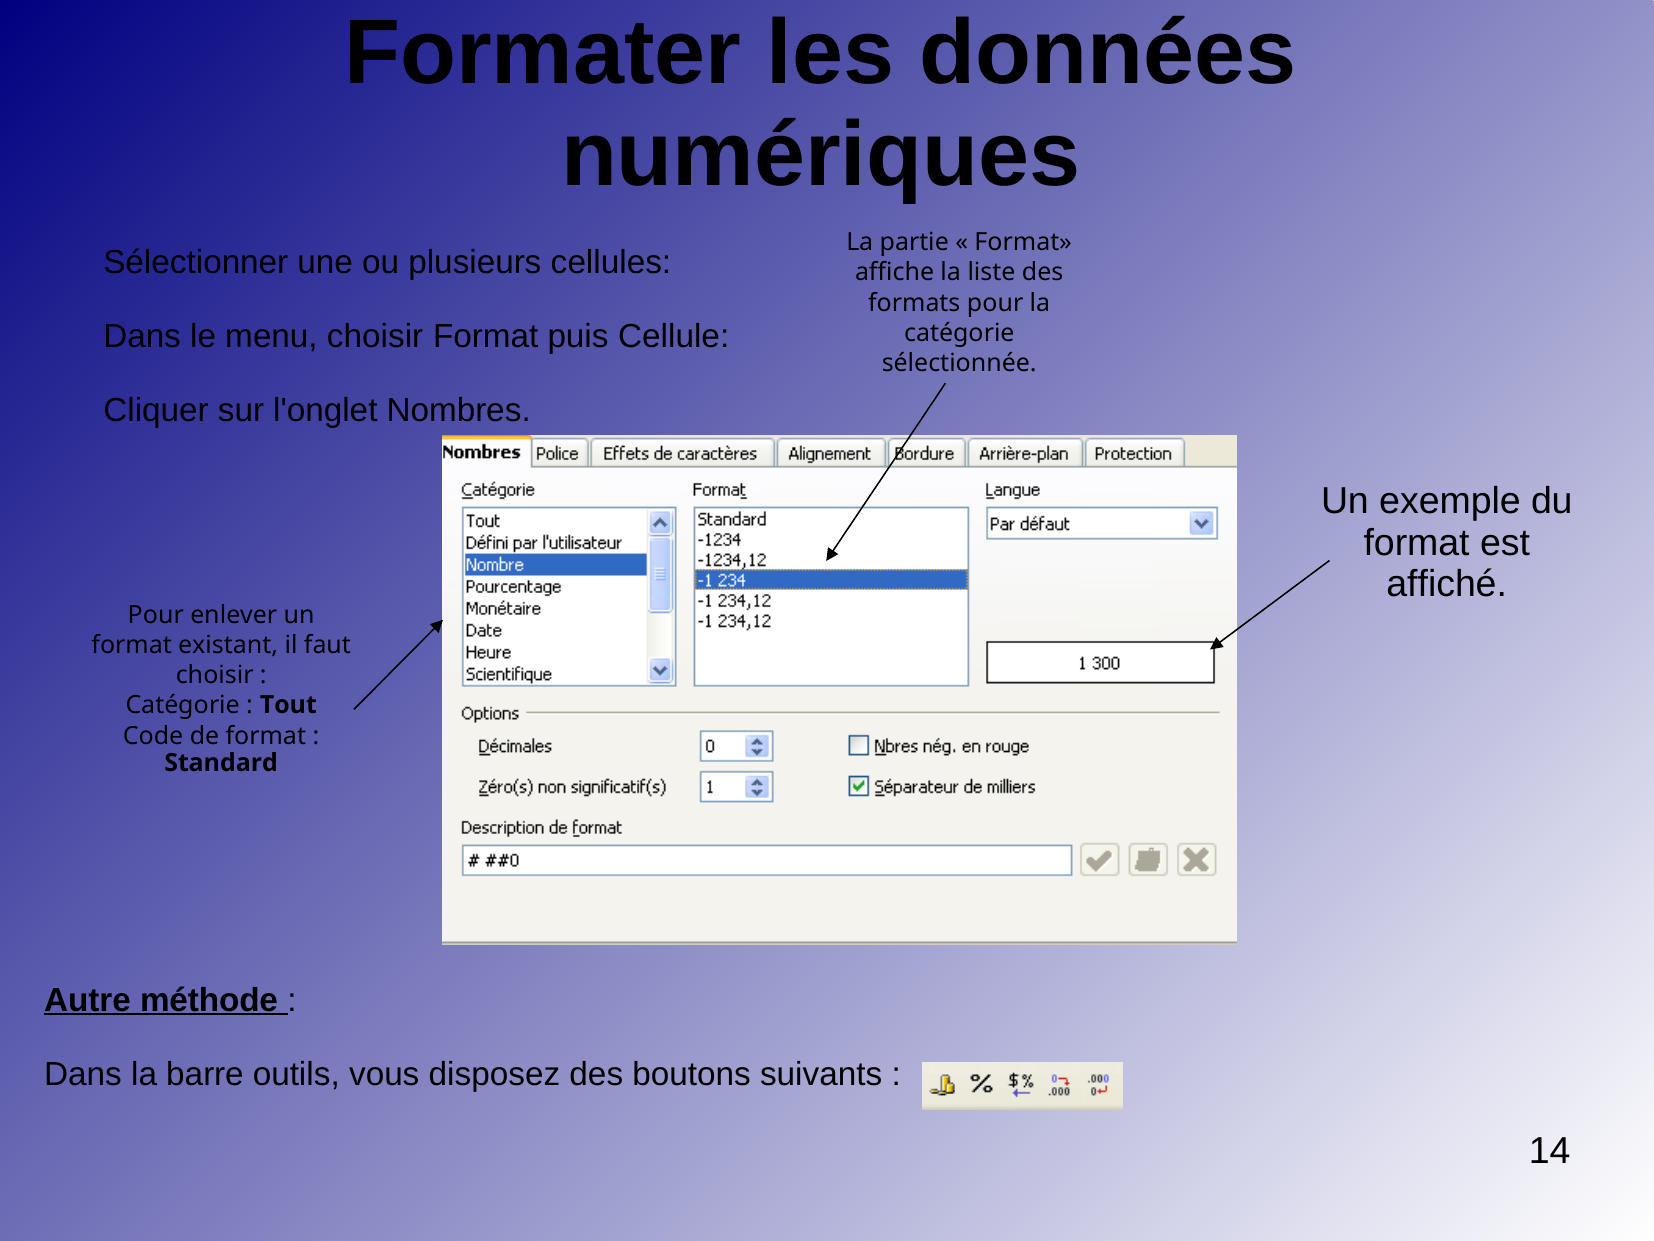

# Formater les données numériques
La partie « Format»
affiche la liste des
formats pour la
catégorie
sélectionnée.
Sélectionner une ou plusieurs cellules:
Dans le menu, choisir Format puis Cellule:
Cliquer sur l'onglet Nombres.
Un exemple du format est affiché.
Pour enlever un
format existant, il faut
choisir :
Catégorie : Tout
Code de format :
Standard
Autre méthode :
Dans la barre outils, vous disposez des boutons suivants :
14